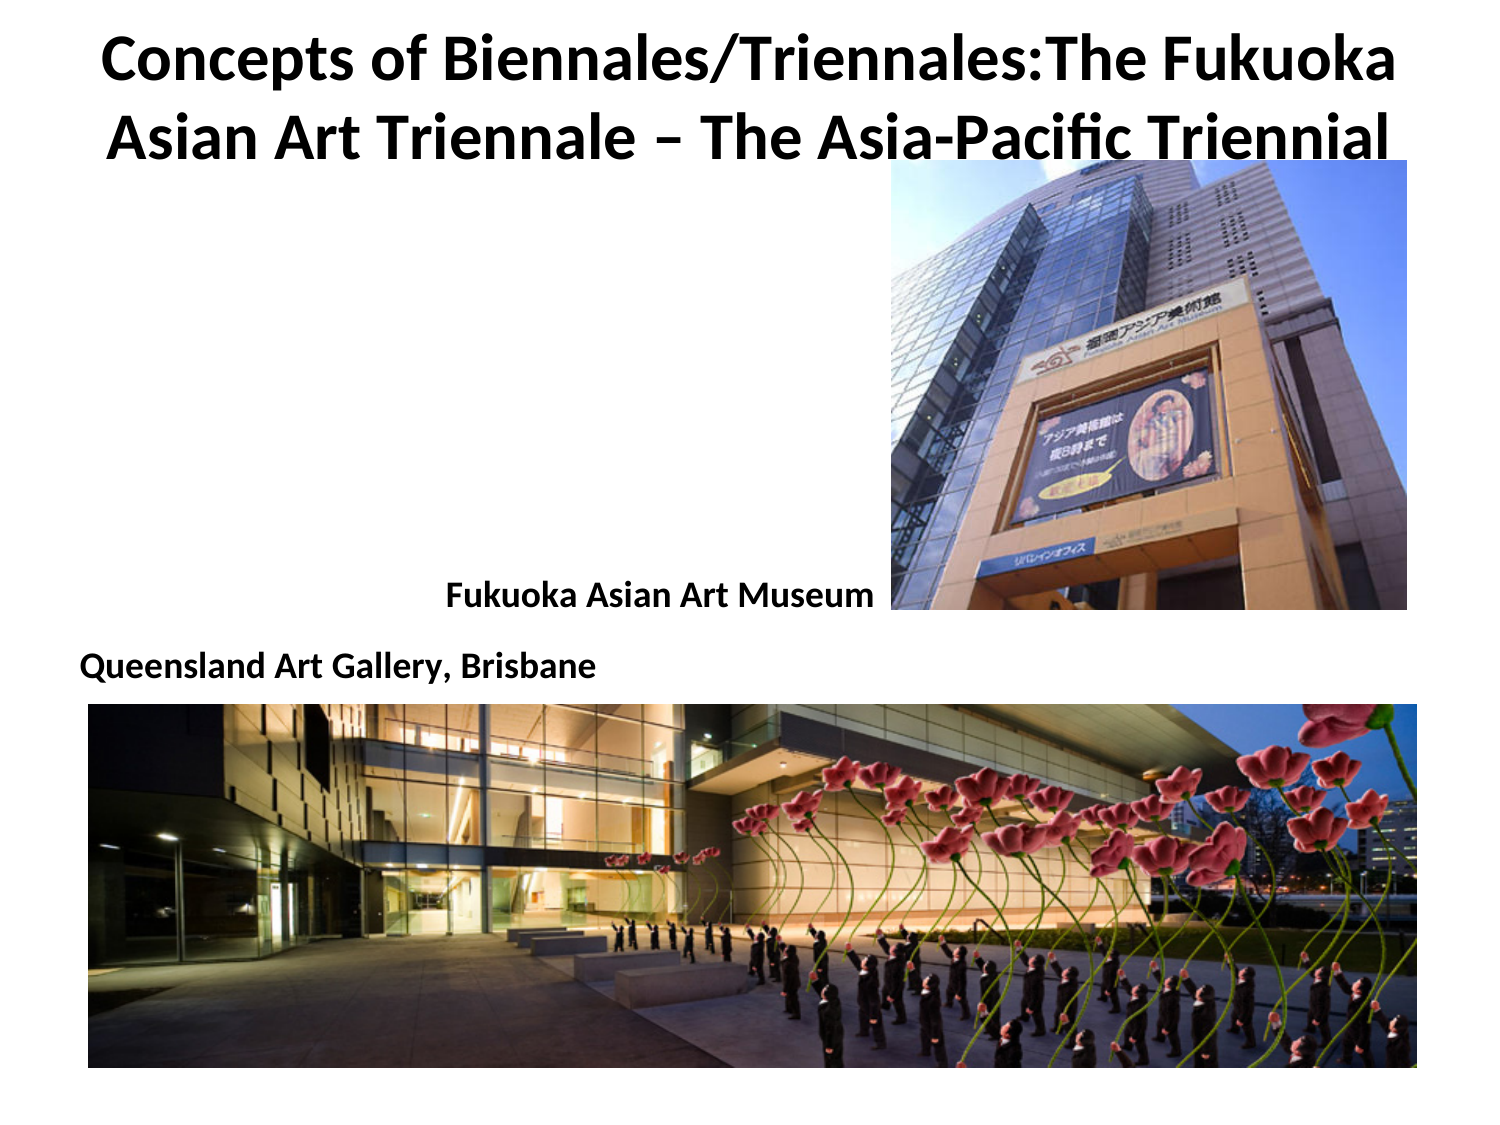

# Concepts of Biennales/Triennales:The Fukuoka Asian Art Triennale – The Asia-Pacific Triennial
Fukuoka Asian Art Museum
Queensland Art Gallery, Brisbane